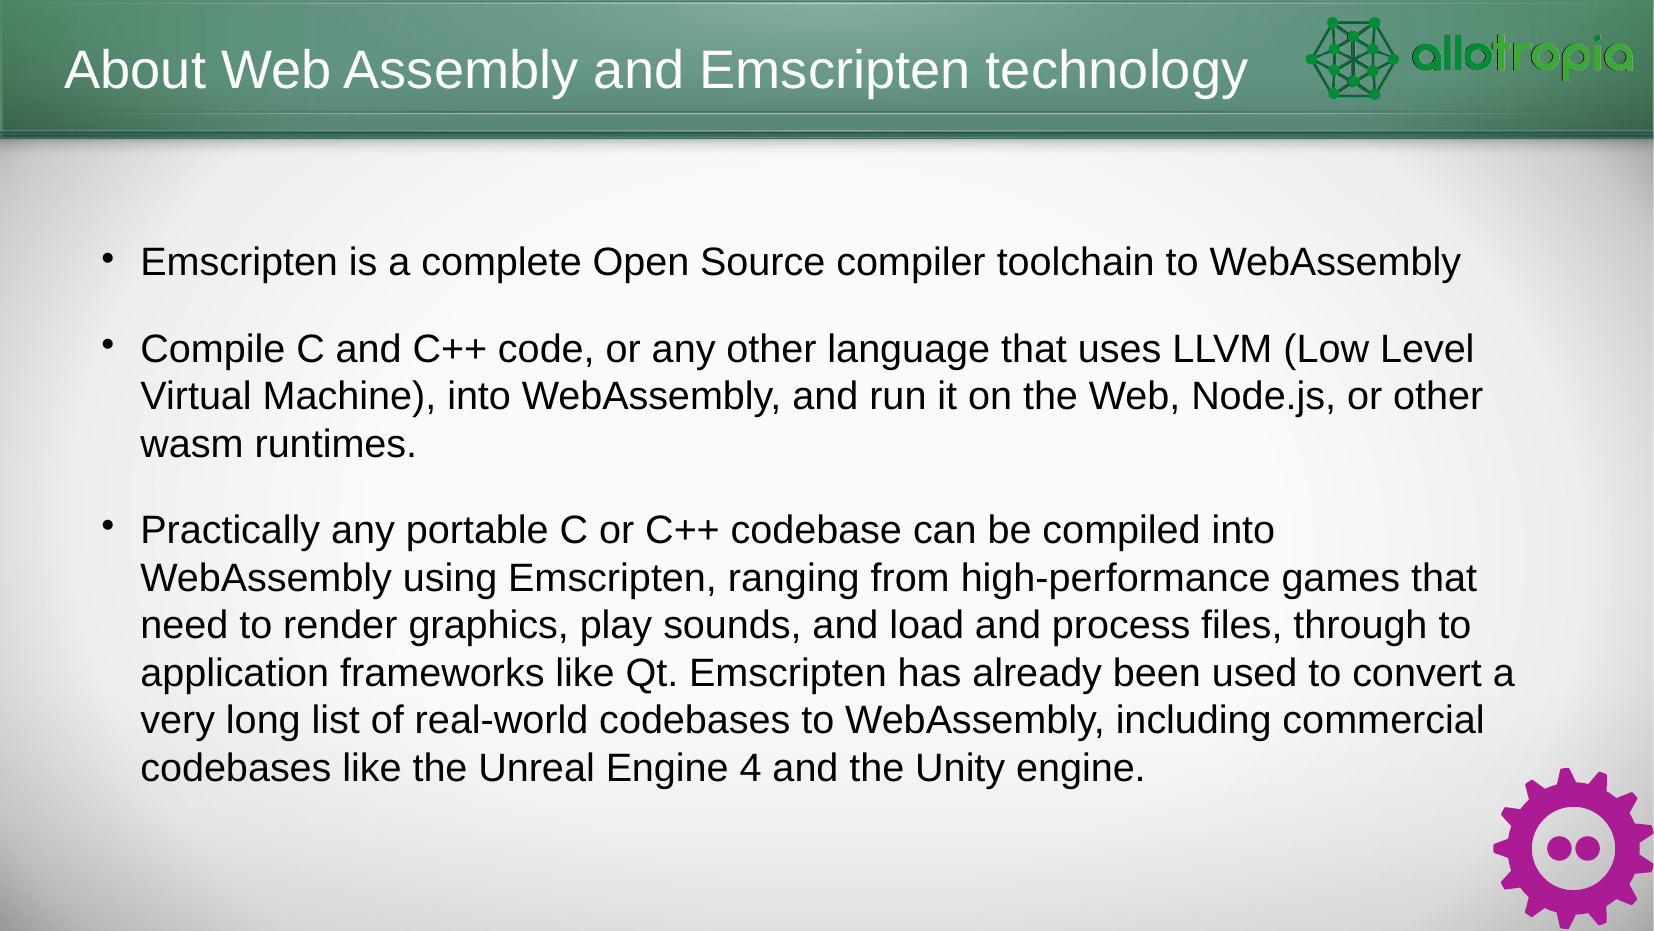

# About Web Assembly and Emscripten technology
Emscripten is a complete Open Source compiler toolchain to WebAssembly
Compile C and C++ code, or any other language that uses LLVM (Low Level Virtual Machine), into WebAssembly, and run it on the Web, Node.js, or other wasm runtimes.
Practically any portable C or C++ codebase can be compiled into WebAssembly using Emscripten, ranging from high-performance games that need to render graphics, play sounds, and load and process files, through to application frameworks like Qt. Emscripten has already been used to convert a very long list of real-world codebases to WebAssembly, including commercial codebases like the Unreal Engine 4 and the Unity engine.